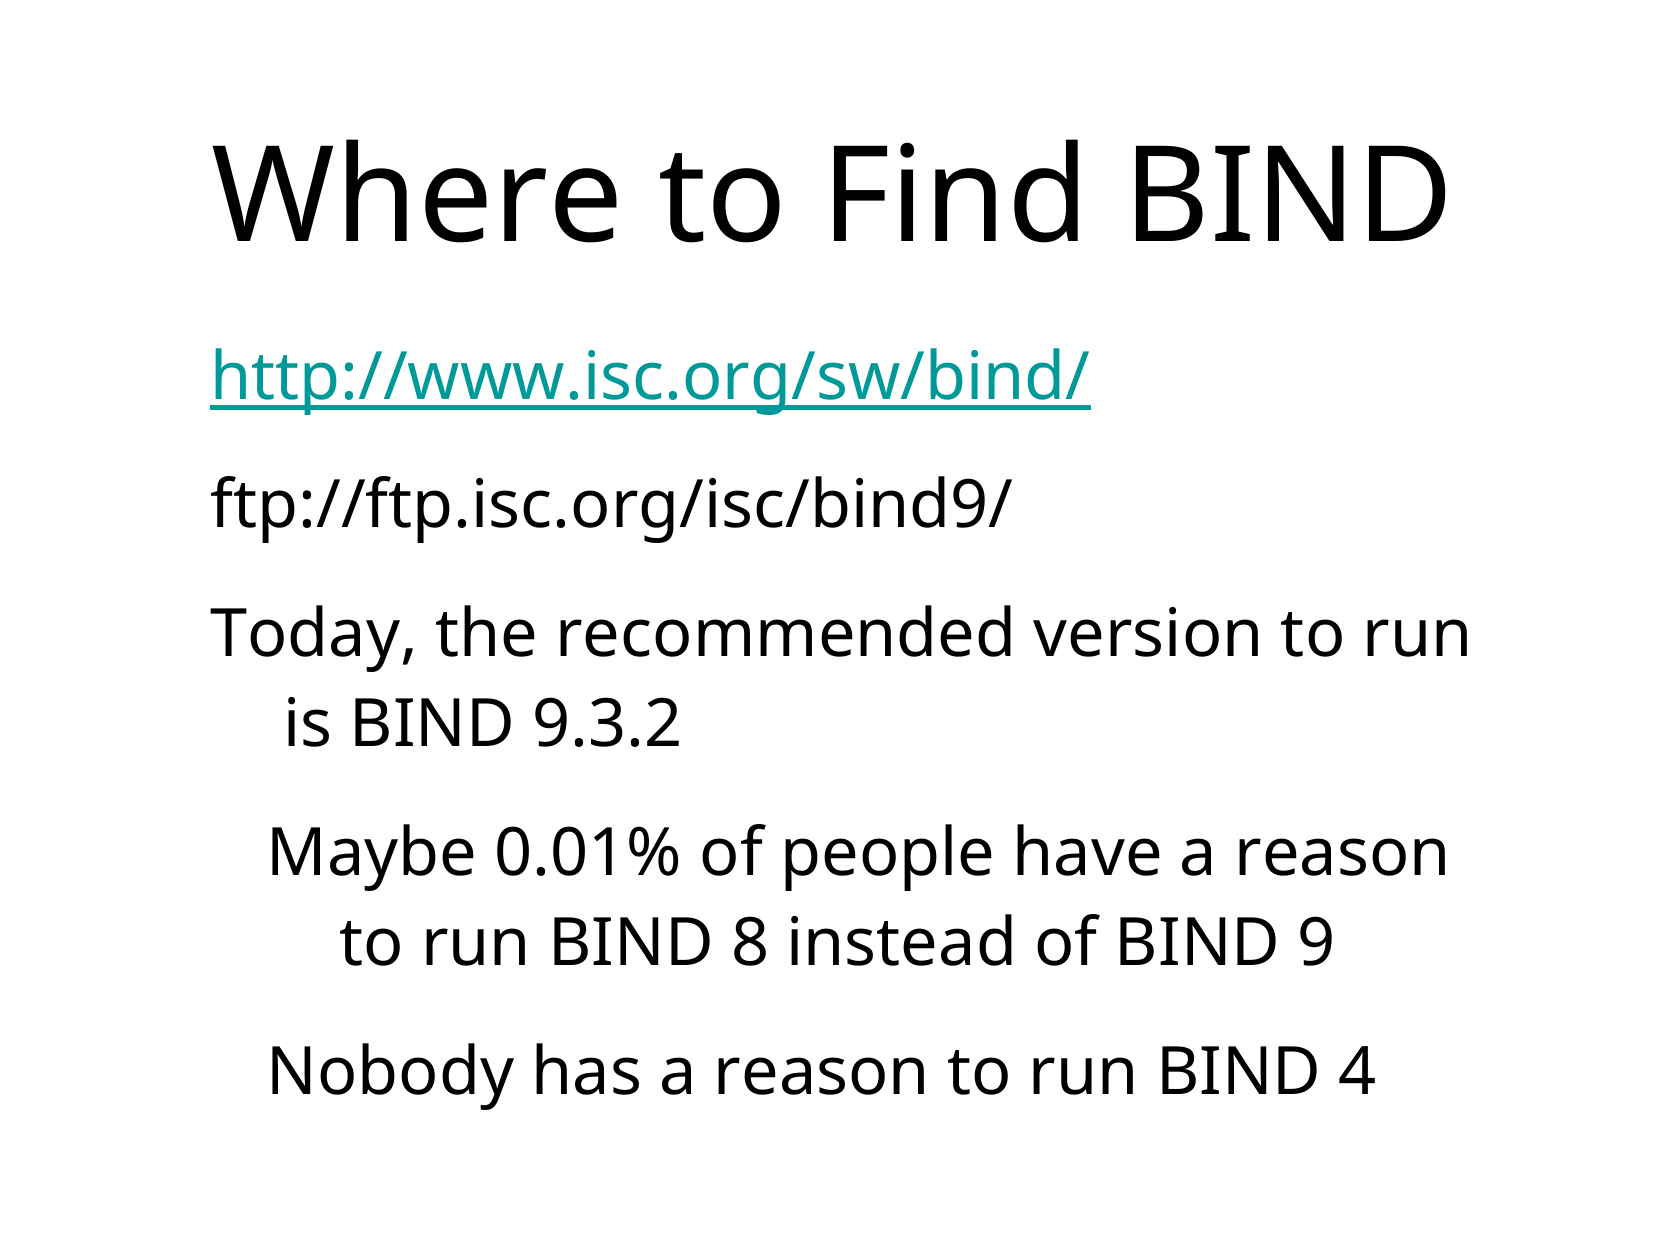

# Where to Find BIND
http://www.isc.org/sw/bind/
ftp://ftp.isc.org/isc/bind9/
Today, the recommended version to run is BIND 9.3.2
Maybe 0.01% of people have a reason to run BIND 8 instead of BIND 9
Nobody has a reason to run BIND 4